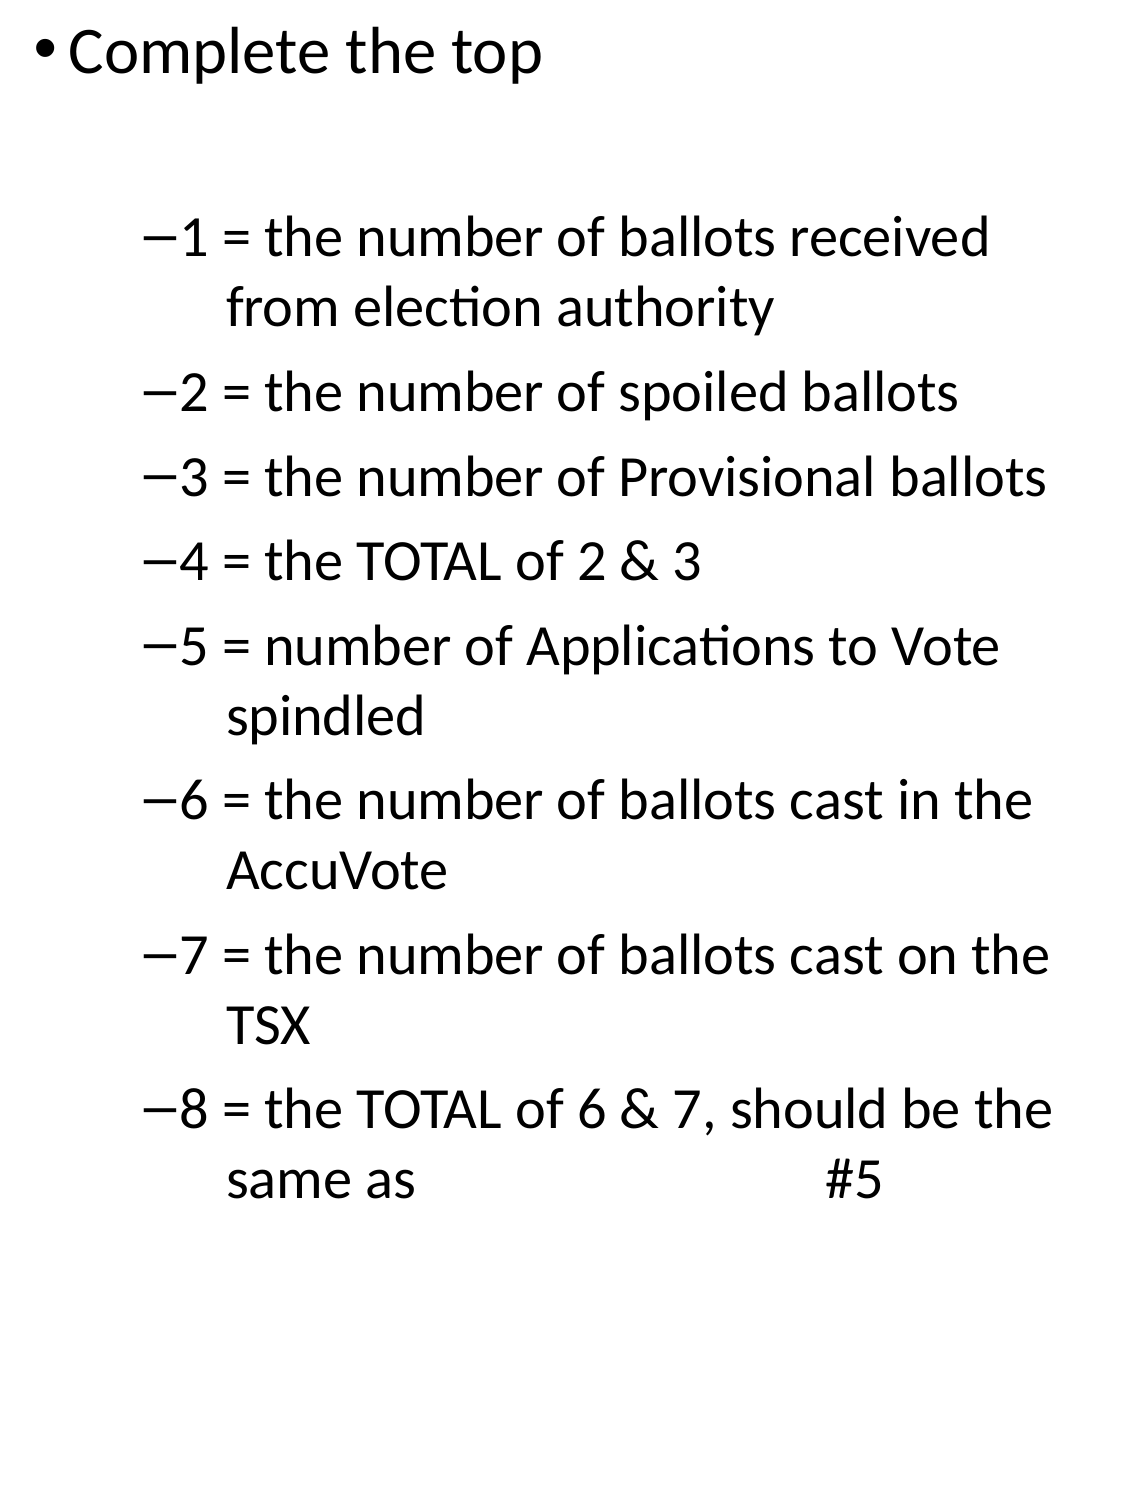

Complete the top
1 = the number of ballots received from election authority
2 = the number of spoiled ballots
3 = the number of Provisional ballots
4 = the TOTAL of 2 & 3
5 = number of Applications to Vote spindled
6 = the number of ballots cast in the AccuVote
7 = the number of ballots cast on the TSX
8 = the TOTAL of 6 & 7, should be the same as 		#5